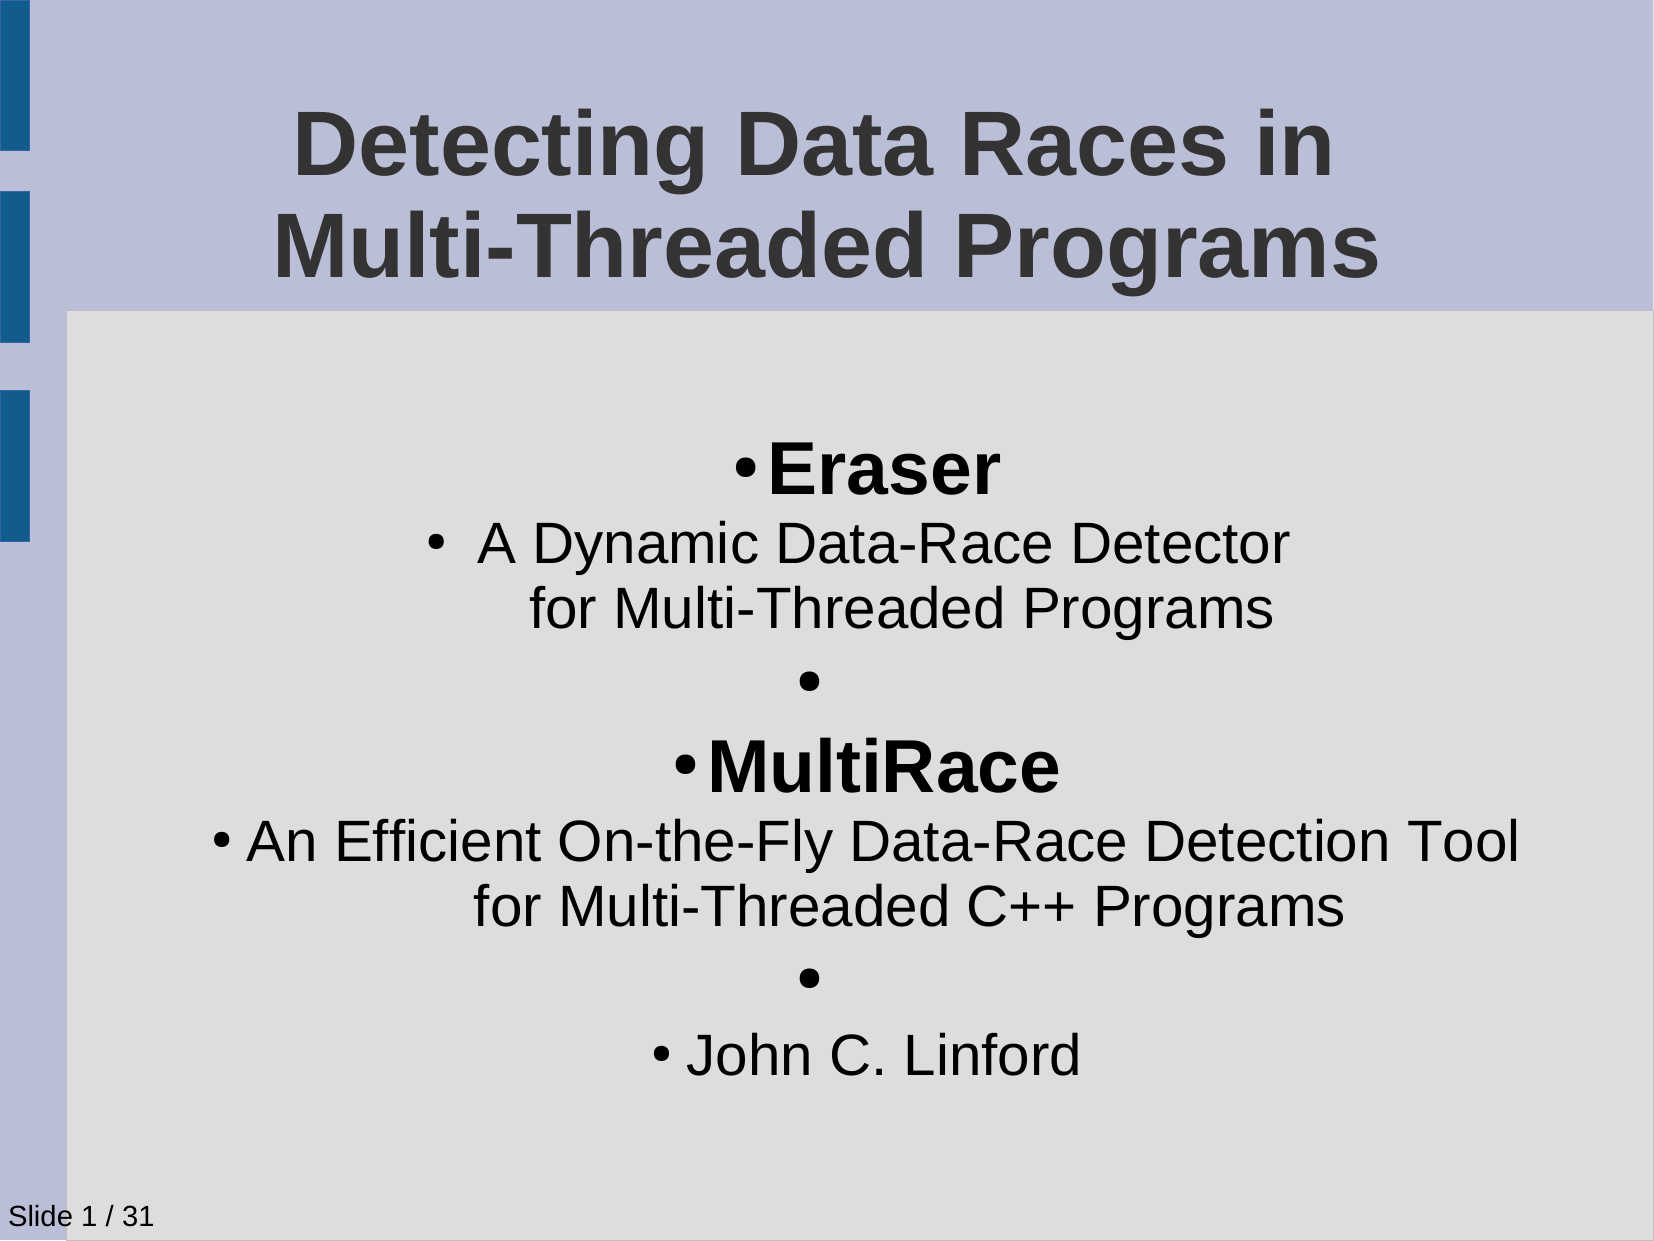

Detecting Data Races in
Multi-Threaded Programs
#
Eraser
 A Dynamic Data-Race Detector
for Multi-Threaded Programs
MultiRace
An Efficient On-the-Fly Data-Race Detection Tool
 for Multi-Threaded C++ Programs
John C. Linford
Slide 1 / 31